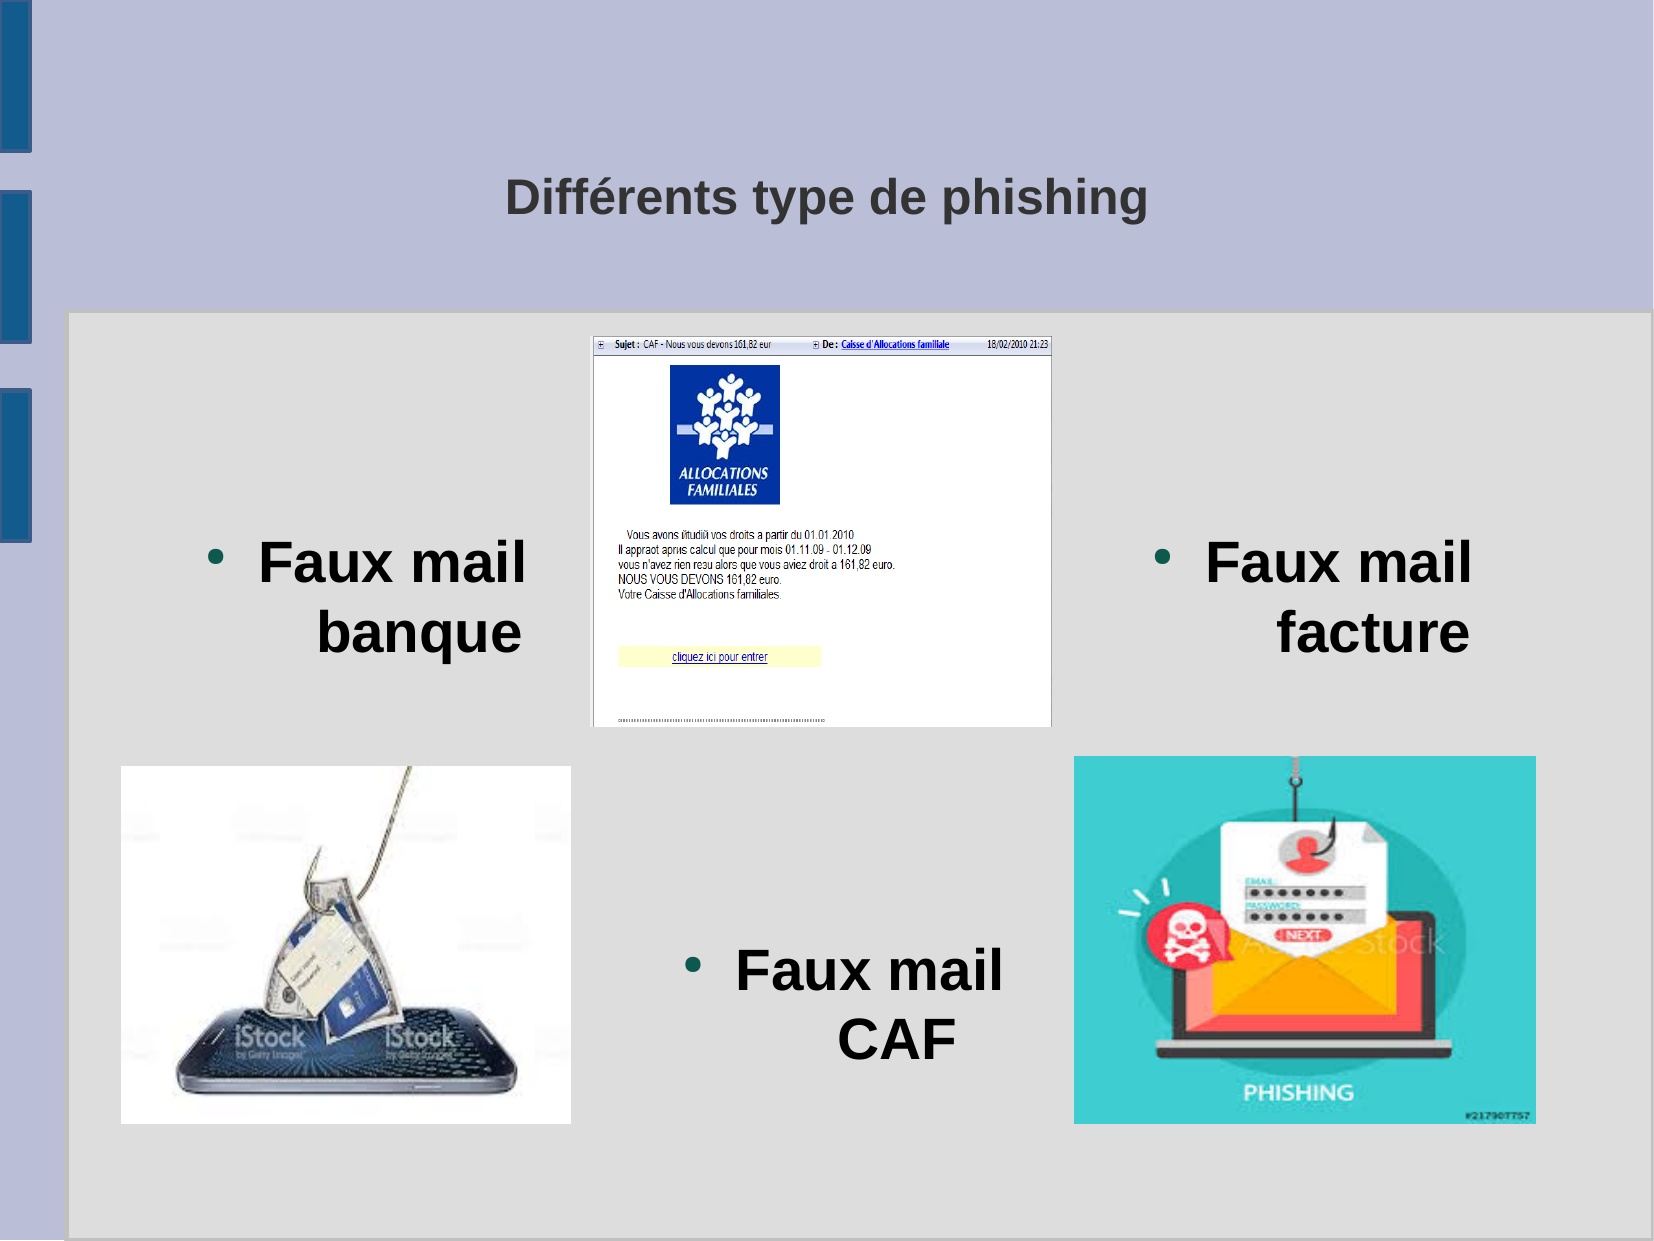

# Différents type de phishing
Faux mail banque
Faux mail facture
Faux mail CAF